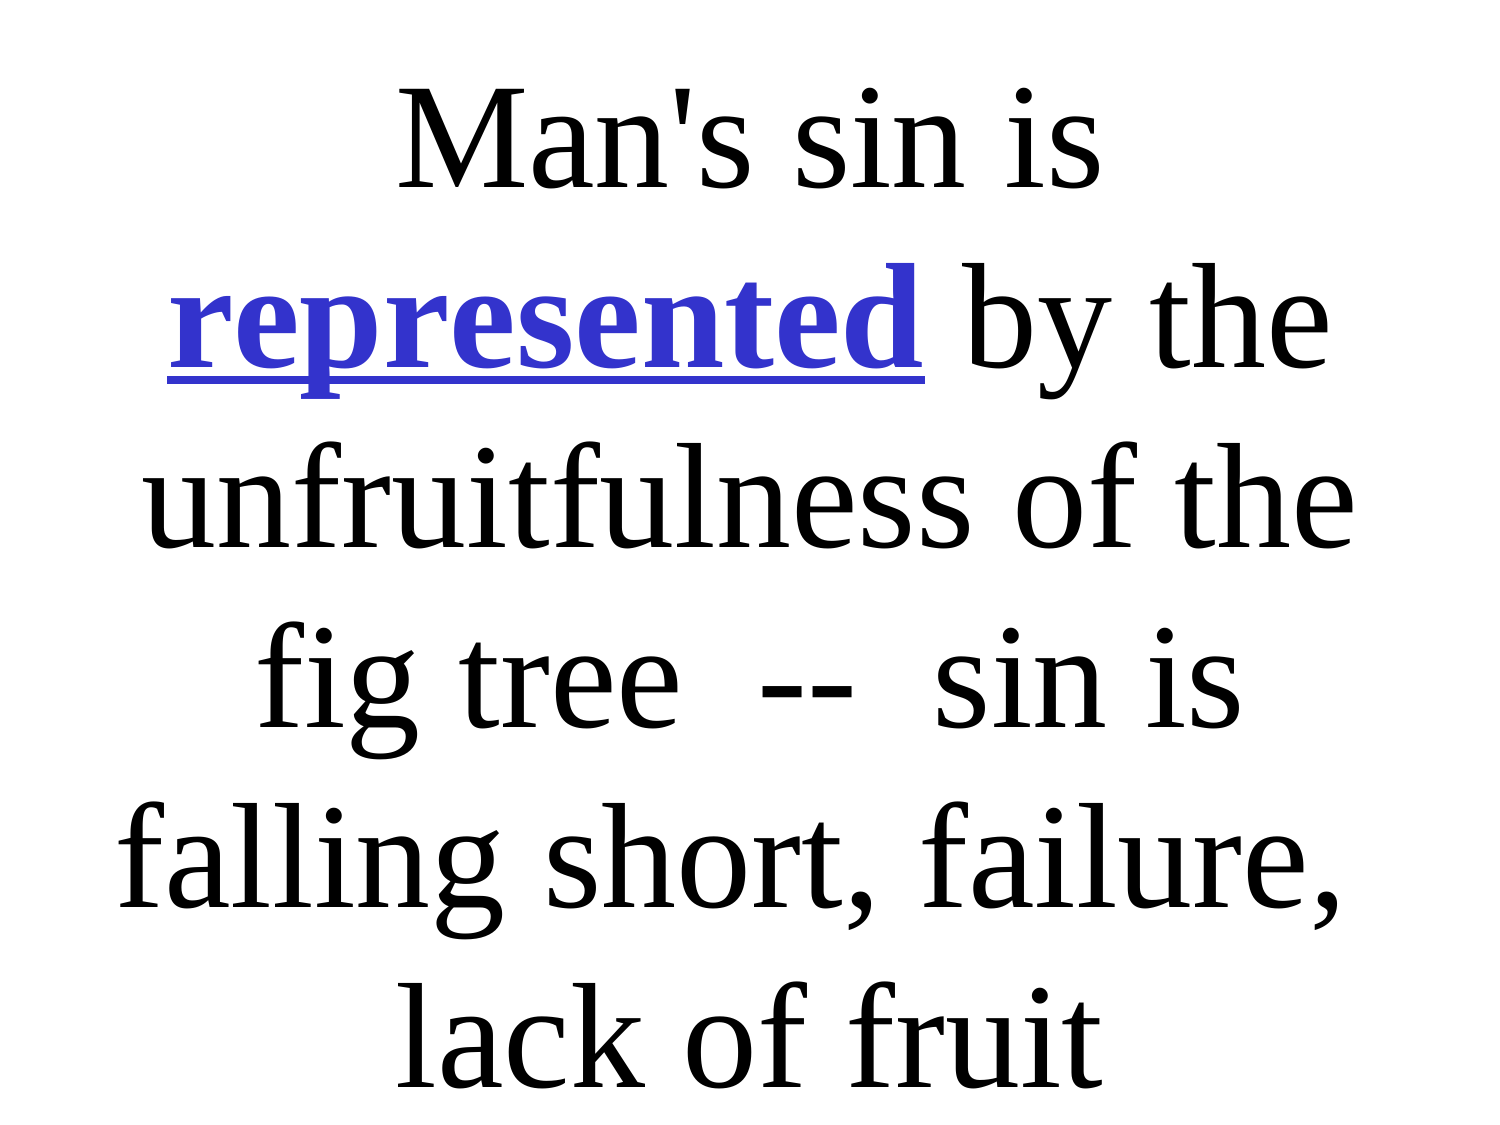

Man's sin is represented by the unfruitfulness of the fig tree -- sin is falling short, failure,
lack of fruit